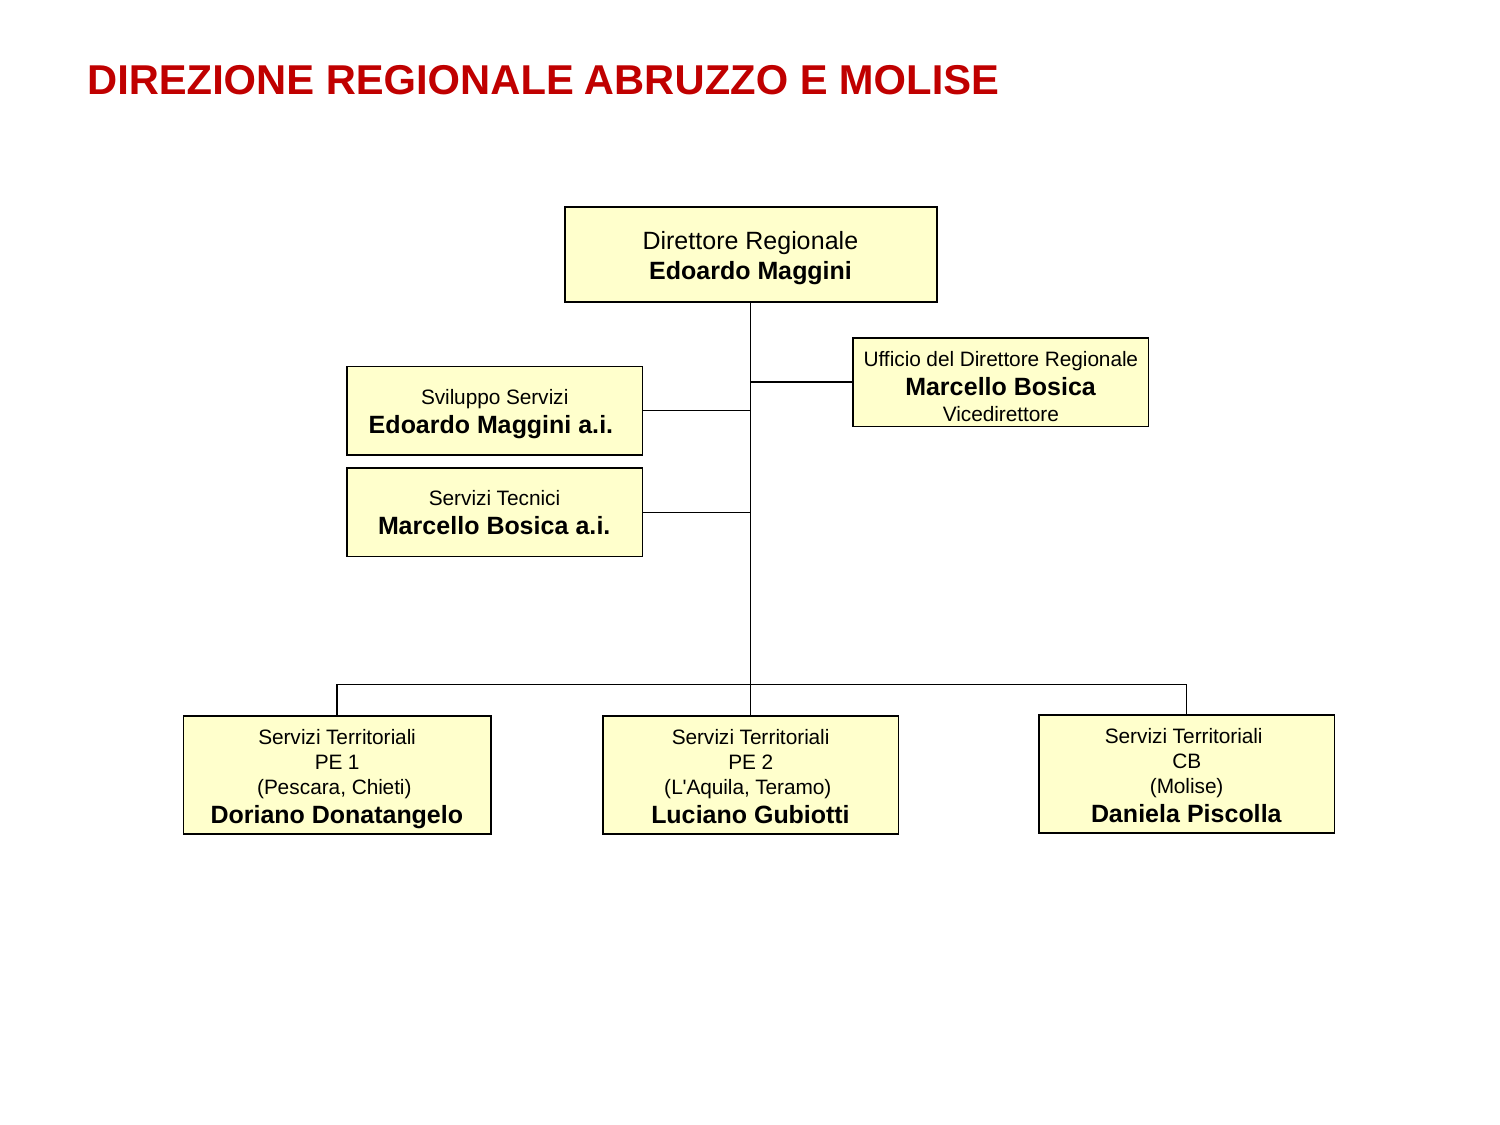

DIREZIONE REGIONALE ABRUZZO E MOLISE
Direttore Regionale
Edoardo Maggini
Ufficio del Direttore Regionale
Marcello Bosica
Vicedirettore
Sviluppo Servizi
Edoardo Maggini a.i.
Servizi Tecnici
Marcello Bosica a.i.
Servizi Territoriali
CB
(Molise)
Daniela Piscolla
Servizi Territoriali
PE 1
(Pescara, Chieti)
Doriano Donatangelo
Servizi Territoriali
PE 2
(L'Aquila, Teramo)
Luciano Gubiotti